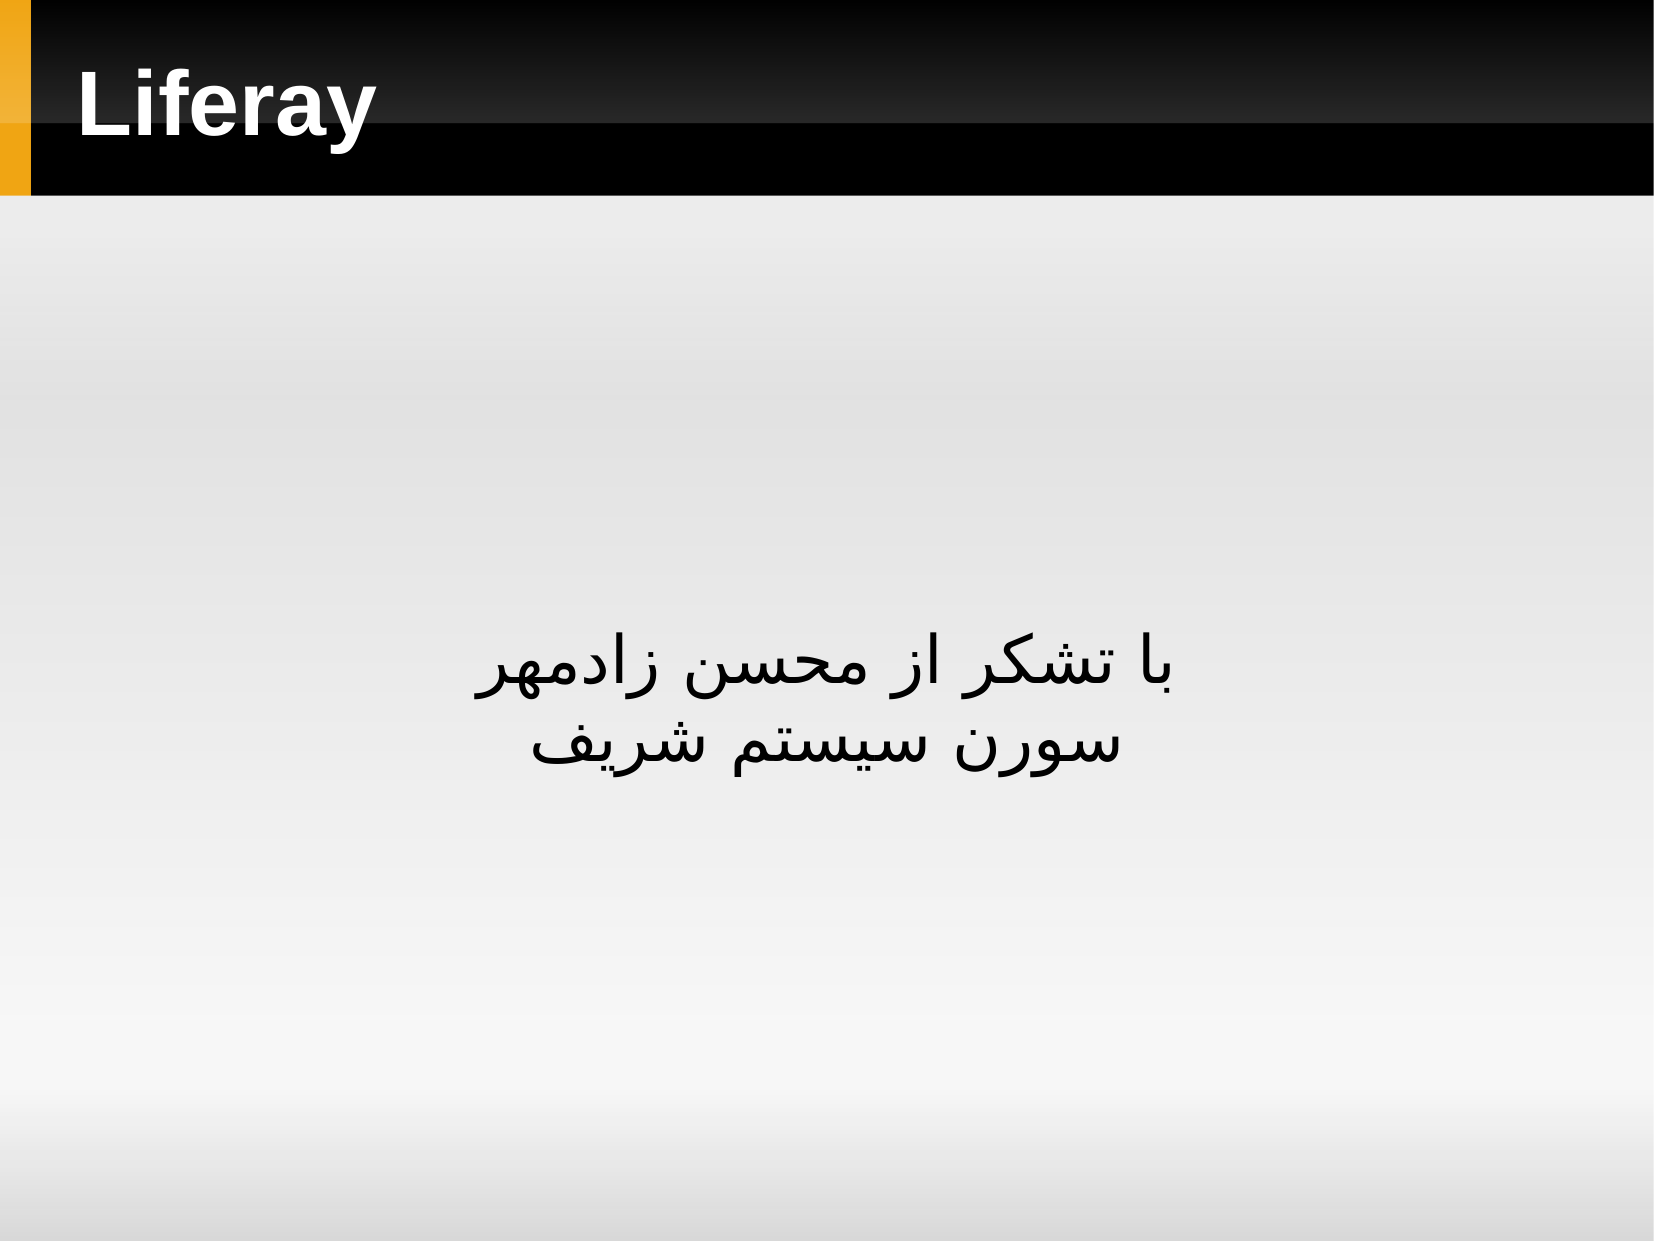

# Liferay
با تشکر از محسن زادمهر
سورن سیستم شریف